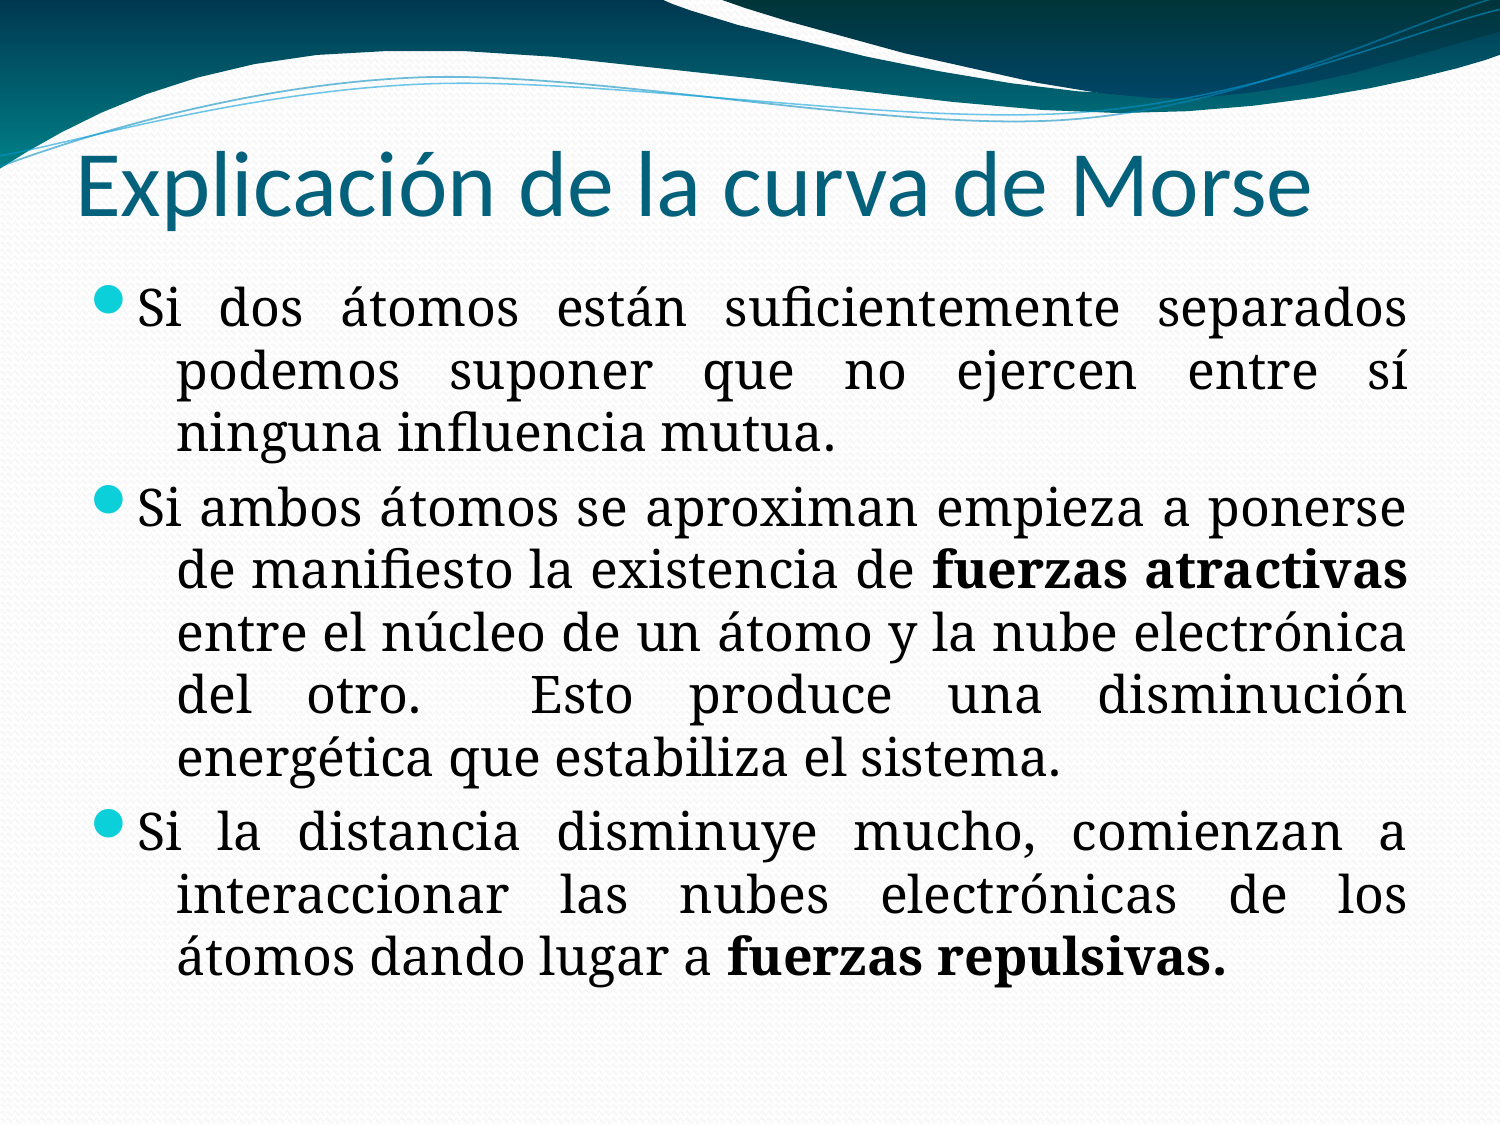

# Explicación de la curva de Morse
Si dos átomos están suficientemente separados podemos suponer que no ejercen entre sí ninguna influencia mutua.
Si ambos átomos se aproximan empieza a ponerse de manifiesto la existencia de fuerzas atractivas entre el núcleo de un átomo y la nube electrónica del otro. Esto produce una disminución energética que estabiliza el sistema.
Si la distancia disminuye mucho, comienzan a interaccionar las nubes electrónicas de los átomos dando lugar a fuerzas repulsivas.